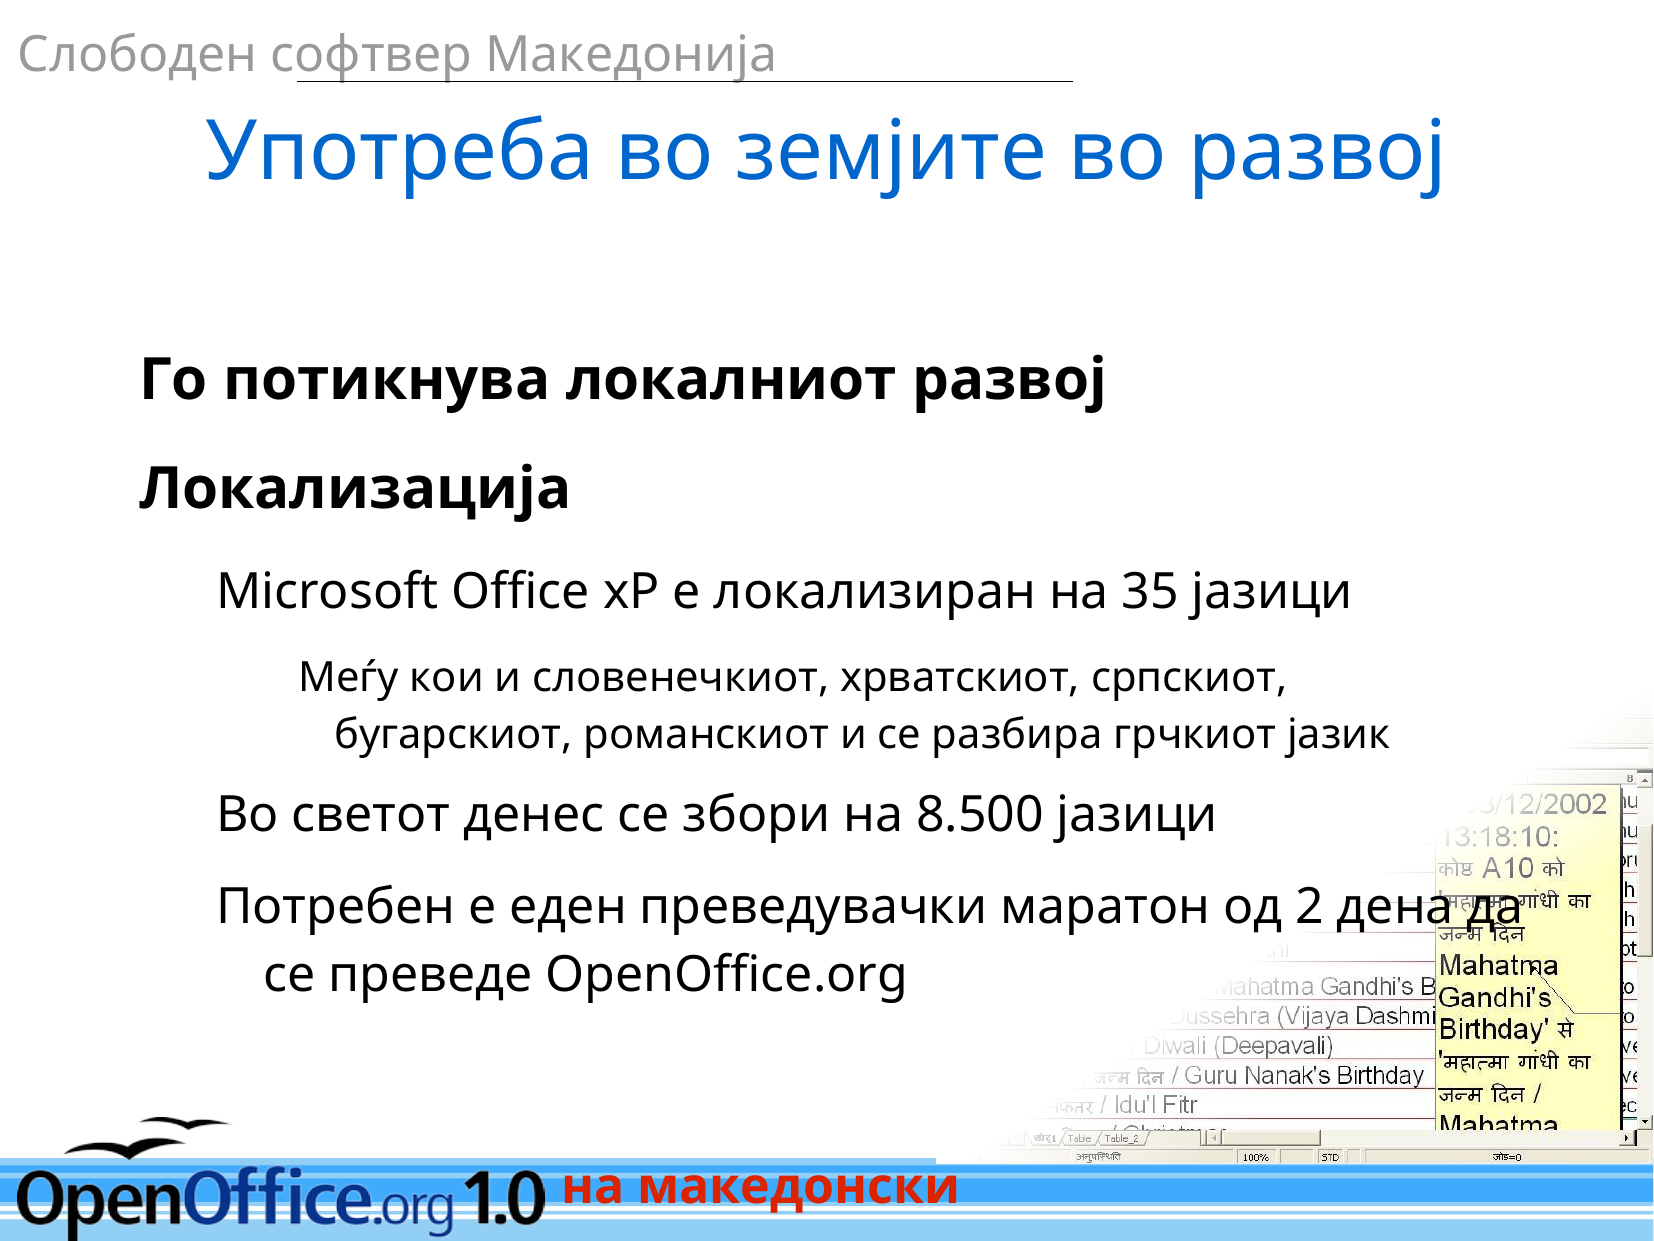

# Употреба во земјите во развој
Го потикнува локалниот развој
Локализација
Microsoft Office xP е локализиран на 35 јазици
Меѓу кои и словенечкиот, хрватскиот, српскиот, бугарскиот, романскиот и се разбира грчкиот јазик
Во светот денес се збори на 8.500 јазици
Потребен е еден преведувачки маратон од 2 дена да се преведе OpenOffice.org